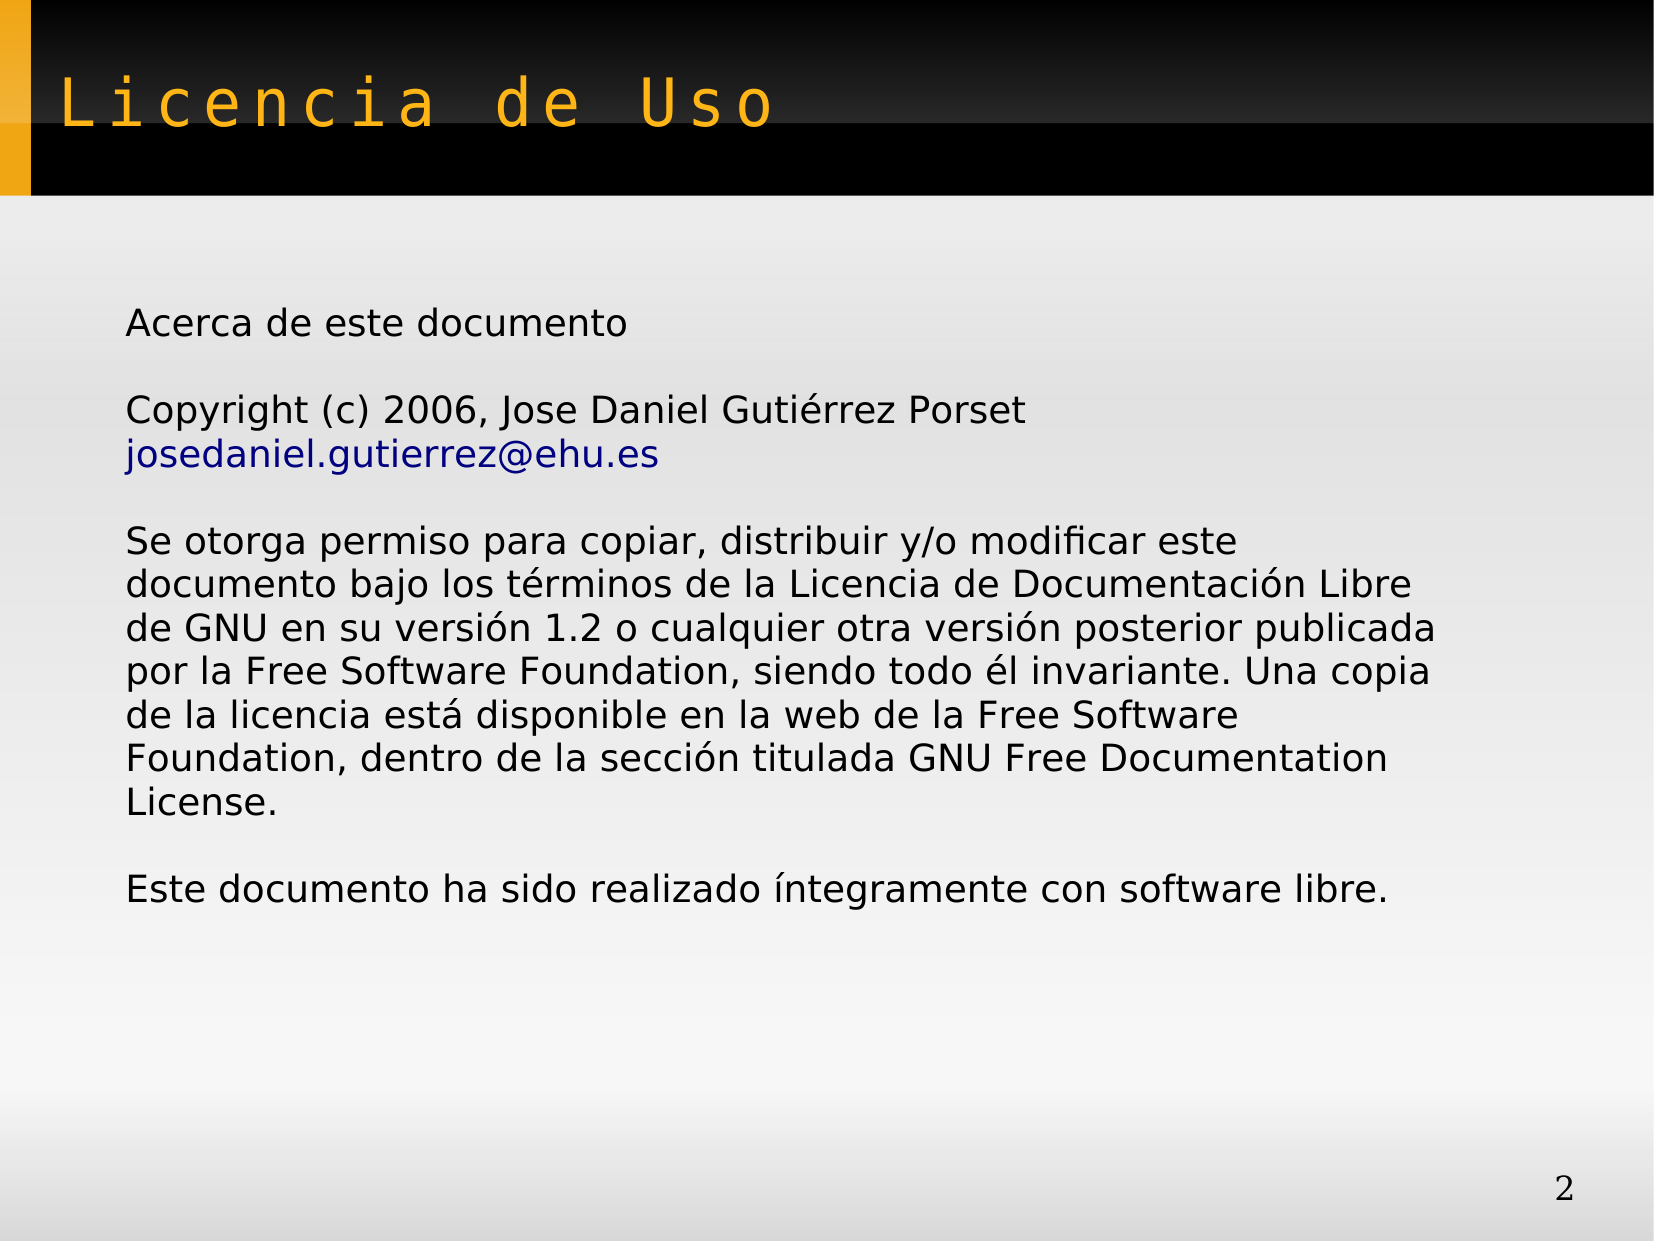

# Licencia de Uso
Acerca de este documento
Copyright (c) 2006, Jose Daniel Gutiérrez Porset
josedaniel.gutierrez@ehu.es
Se otorga permiso para copiar, distribuir y/o modificar este documento bajo los términos de la Licencia de Documentación Libre de GNU en su versión 1.2 o cualquier otra versión posterior publicada por la Free Software Foundation, siendo todo él invariante. Una copia de la licencia está disponible en la web de la Free Software Foundation, dentro de la sección titulada GNU Free Documentation License.
Este documento ha sido realizado íntegramente con software libre.
2